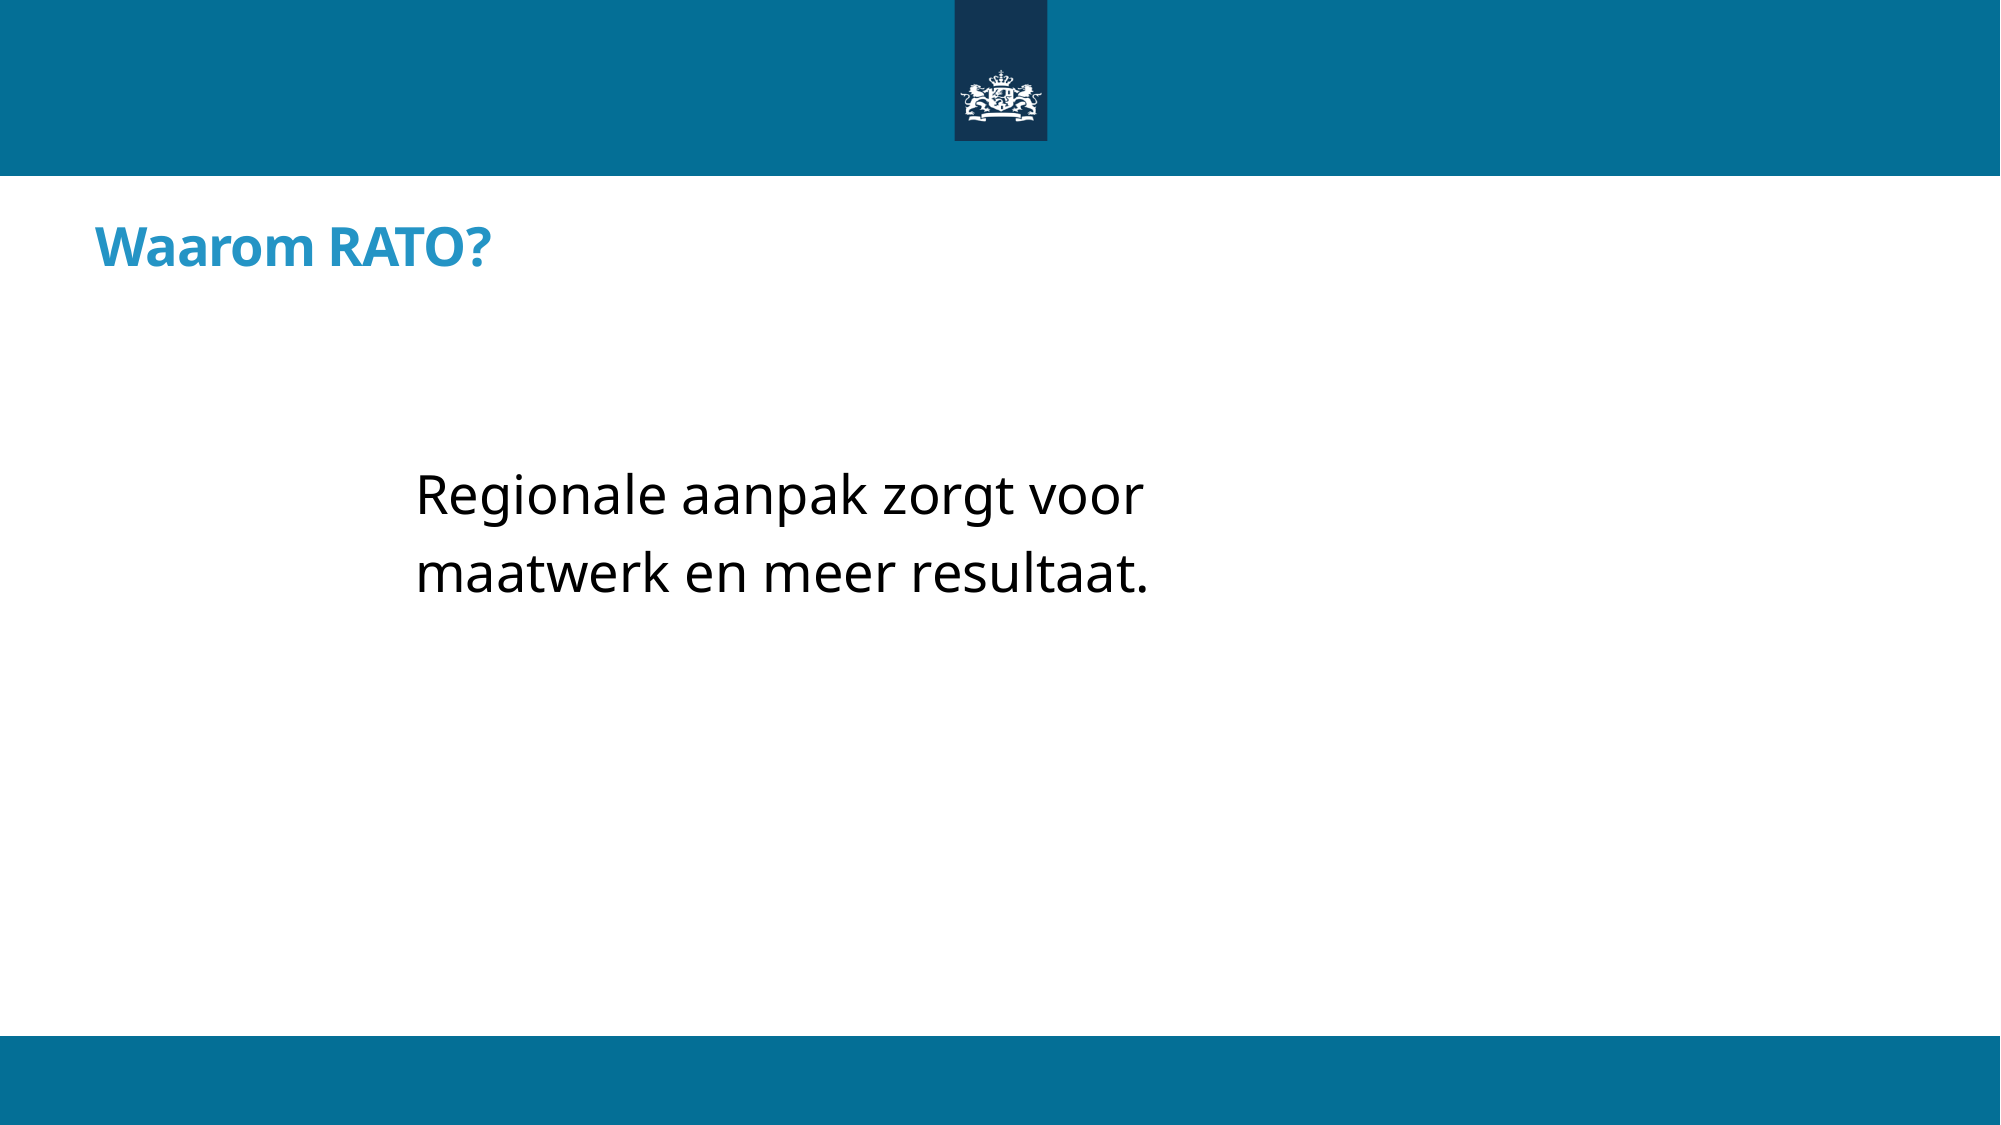

# Waarom RATO?
Regionale aanpak zorgt voor maatwerk en meer resultaat.